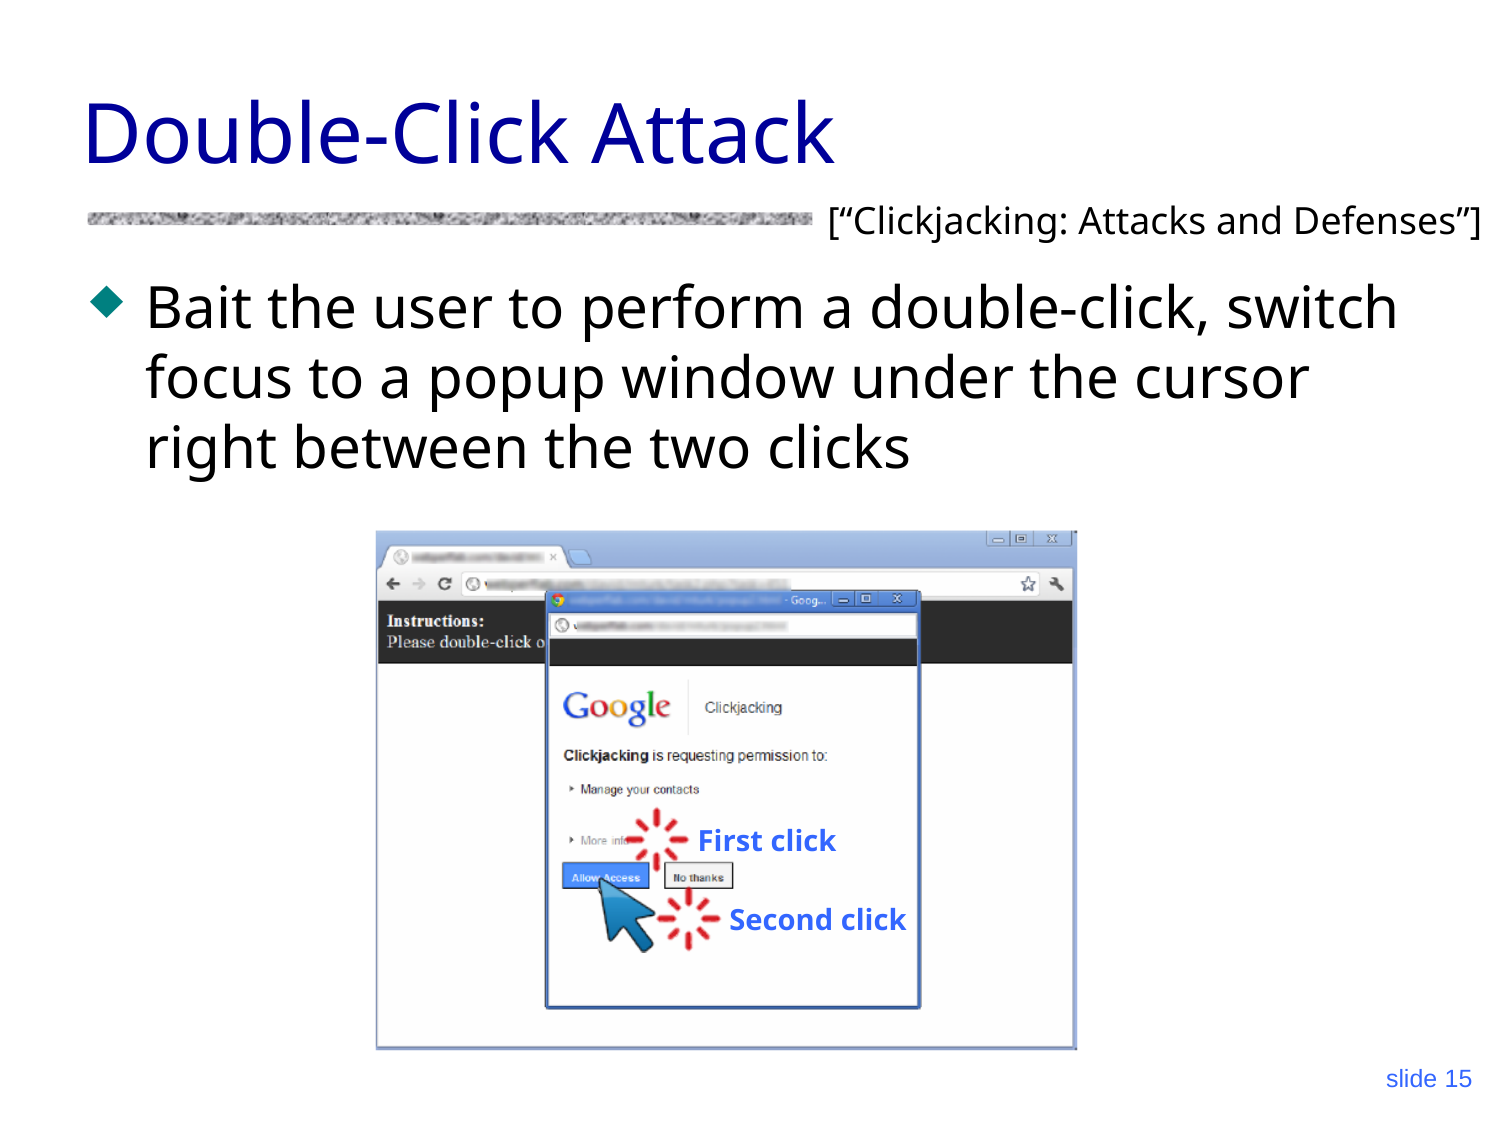

Double-Click Attack
[“Clickjacking: Attacks and Defenses”]
Bait the user to perform a double-click, switch focus to a popup window under the cursor right between the two clicks
First click
Second click
slide